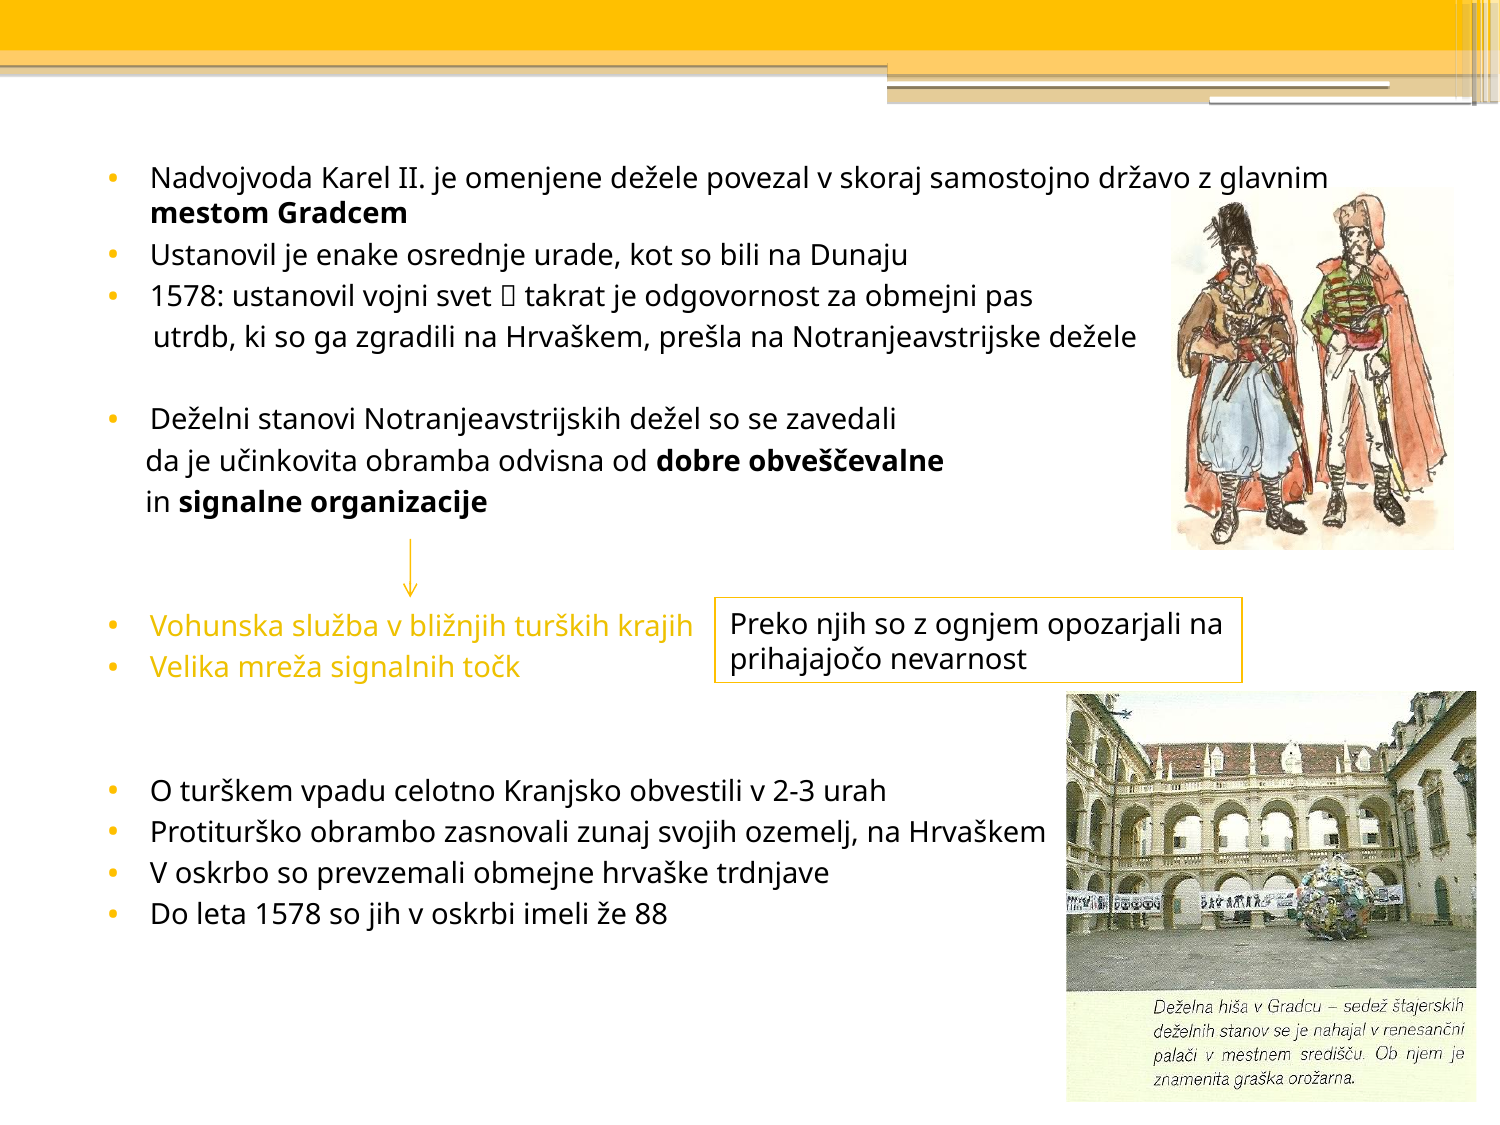

Nadvojvoda Karel II. je omenjene dežele povezal v skoraj samostojno državo z glavnim mestom Gradcem
Ustanovil je enake osrednje urade, kot so bili na Dunaju
1578: ustanovil vojni svet  takrat je odgovornost za obmejni pas
 utrdb, ki so ga zgradili na Hrvaškem, prešla na Notranjeavstrijske dežele
Deželni stanovi Notranjeavstrijskih dežel so se zavedali
 da je učinkovita obramba odvisna od dobre obveščevalne
 in signalne organizacije
Vohunska služba v bližnjih turških krajih
Velika mreža signalnih točk
O turškem vpadu celotno Kranjsko obvestili v 2-3 urah
Protiturško obrambo zasnovali zunaj svojih ozemelj, na Hrvaškem
V oskrbo so prevzemali obmejne hrvaške trdnjave
Do leta 1578 so jih v oskrbi imeli že 88
#
Preko njih so z ognjem opozarjali na prihajajočo nevarnost